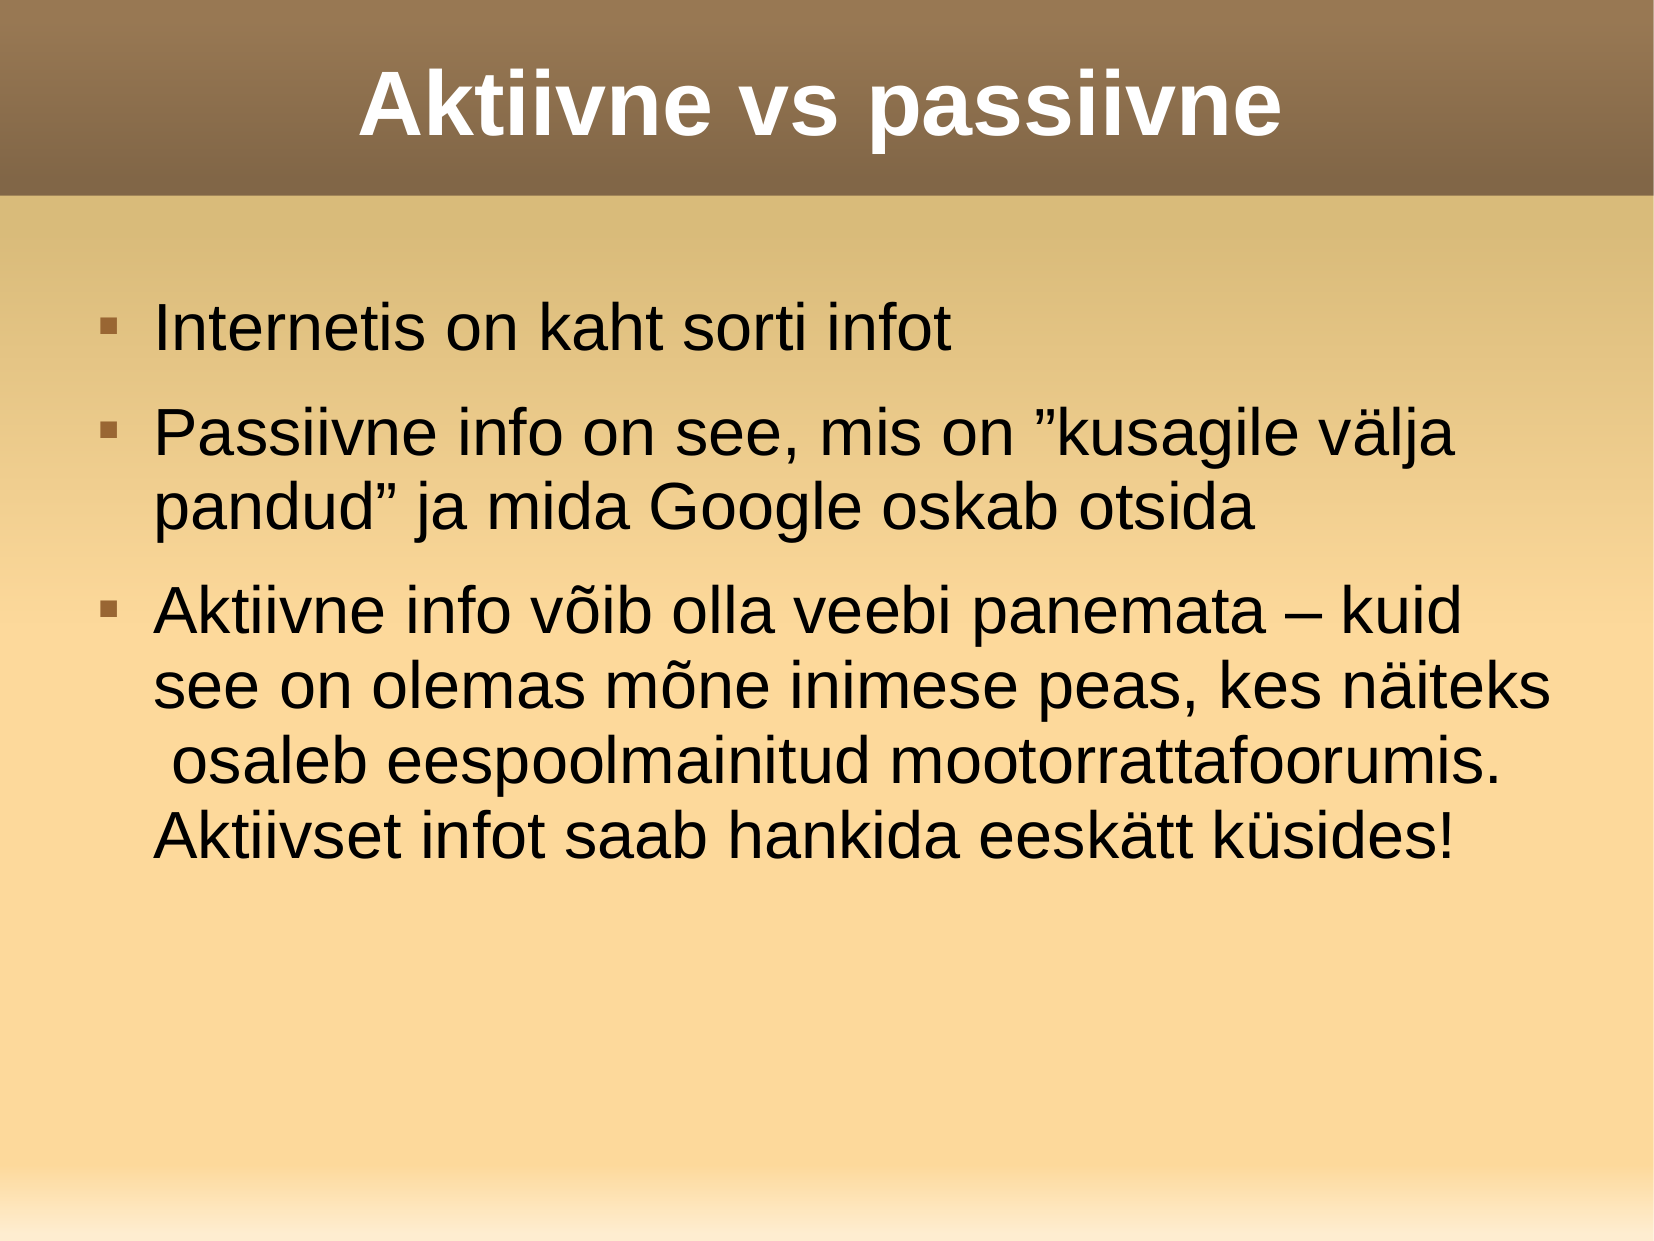

# Aktiivne vs passiivne
Internetis on kaht sorti infot
Passiivne info on see, mis on ”kusagile välja pandud” ja mida Google oskab otsida
Aktiivne info võib olla veebi panemata – kuid see on olemas mõne inimese peas, kes näiteks osaleb eespoolmainitud mootorrattafoorumis. Aktiivset infot saab hankida eeskätt küsides!